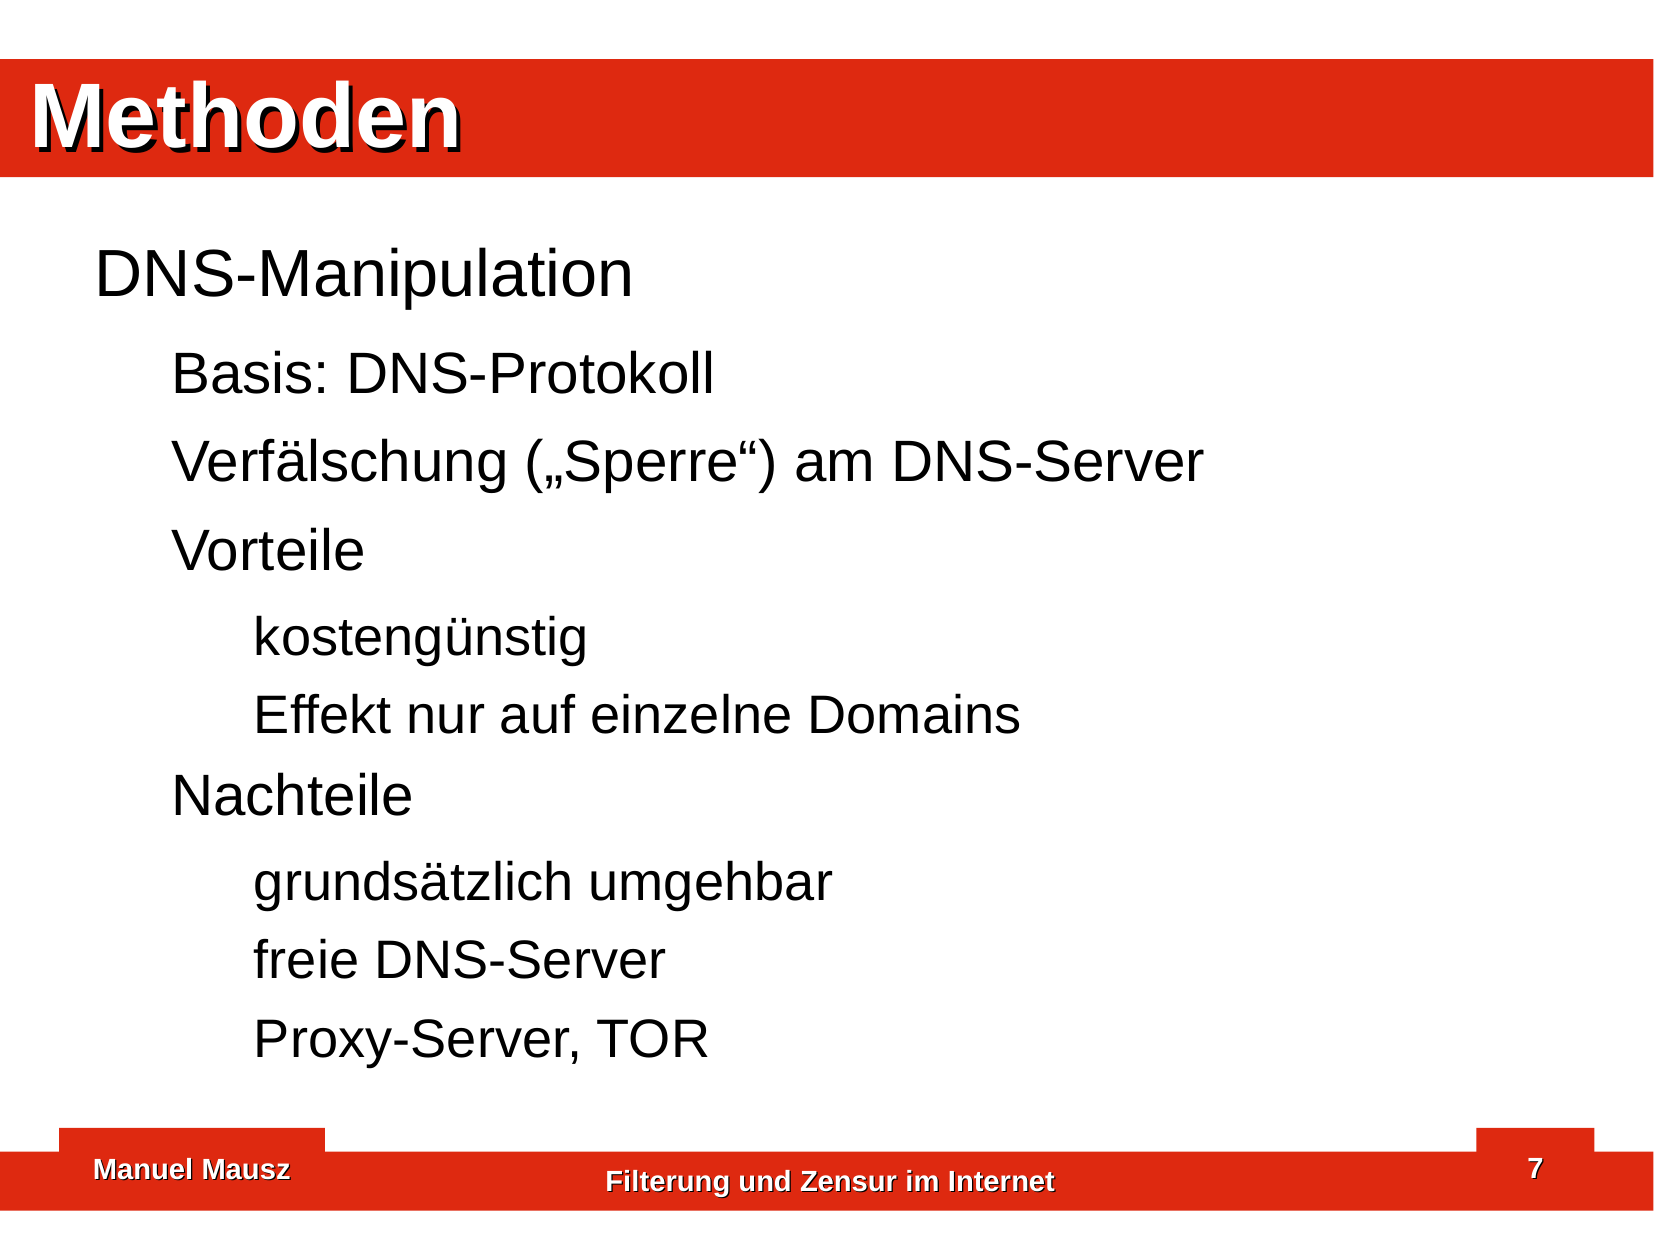

# Methoden
DNS-Manipulation
Basis: DNS-Protokoll
Verfälschung („Sperre“) am DNS-Server
Vorteile
kostengünstig
Effekt nur auf einzelne Domains
Nachteile
grundsätzlich umgehbar
freie DNS-Server
Proxy-Server, TOR
7